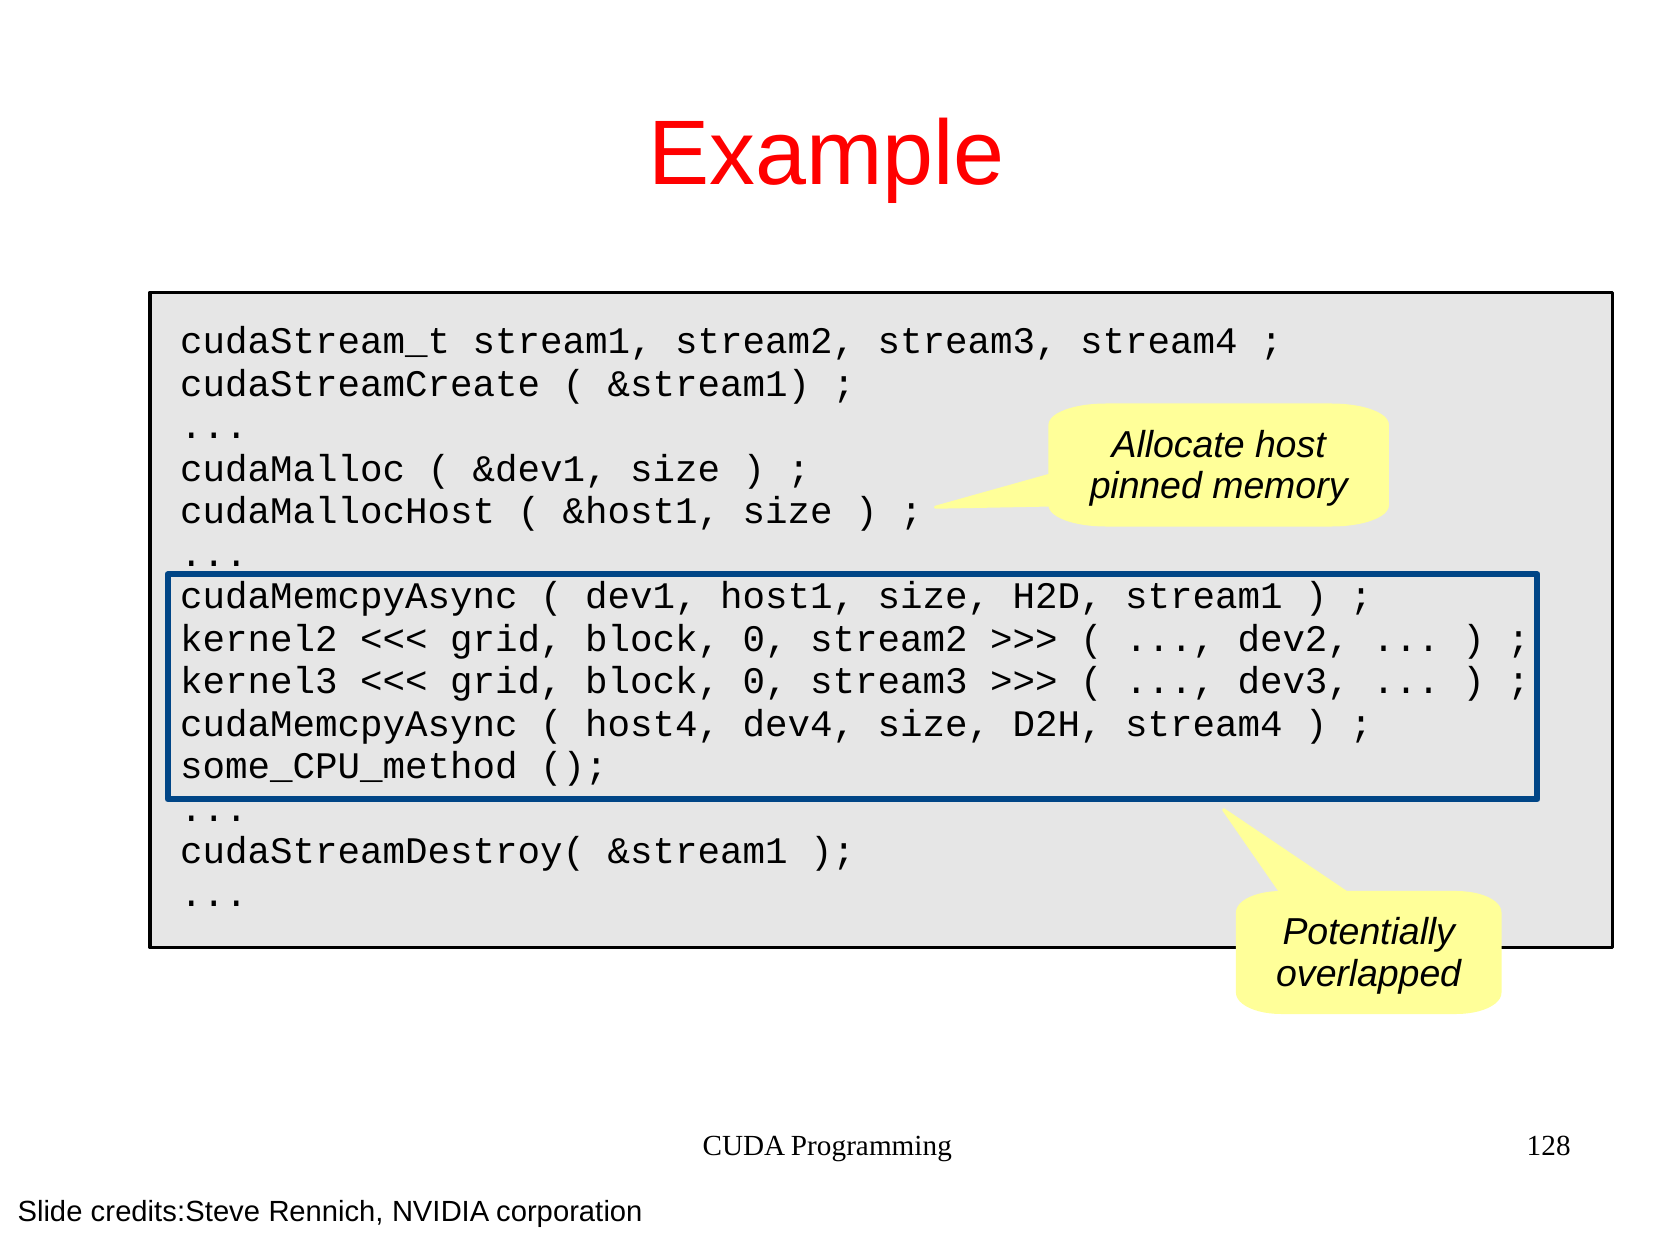

# Example
cudaStream_t stream1, stream2, stream3, stream4 ;
cudaStreamCreate ( &stream1) ;
...
cudaMalloc ( &dev1, size ) ;
cudaMallocHost ( &host1, size ) ;
...
cudaMemcpyAsync ( dev1, host1, size, H2D, stream1 ) ;
kernel2 <<< grid, block, 0, stream2 >>> ( ..., dev2, ... ) ;
kernel3 <<< grid, block, 0, stream3 >>> ( ..., dev3, ... ) ;
cudaMemcpyAsync ( host4, dev4, size, D2H, stream4 ) ;
some_CPU_method ();
...
cudaStreamDestroy( &stream1 );
...
Allocate host pinned memory
Potentially overlapped
CUDA Programming
128
Slide credits:Steve Rennich, NVIDIA corporation